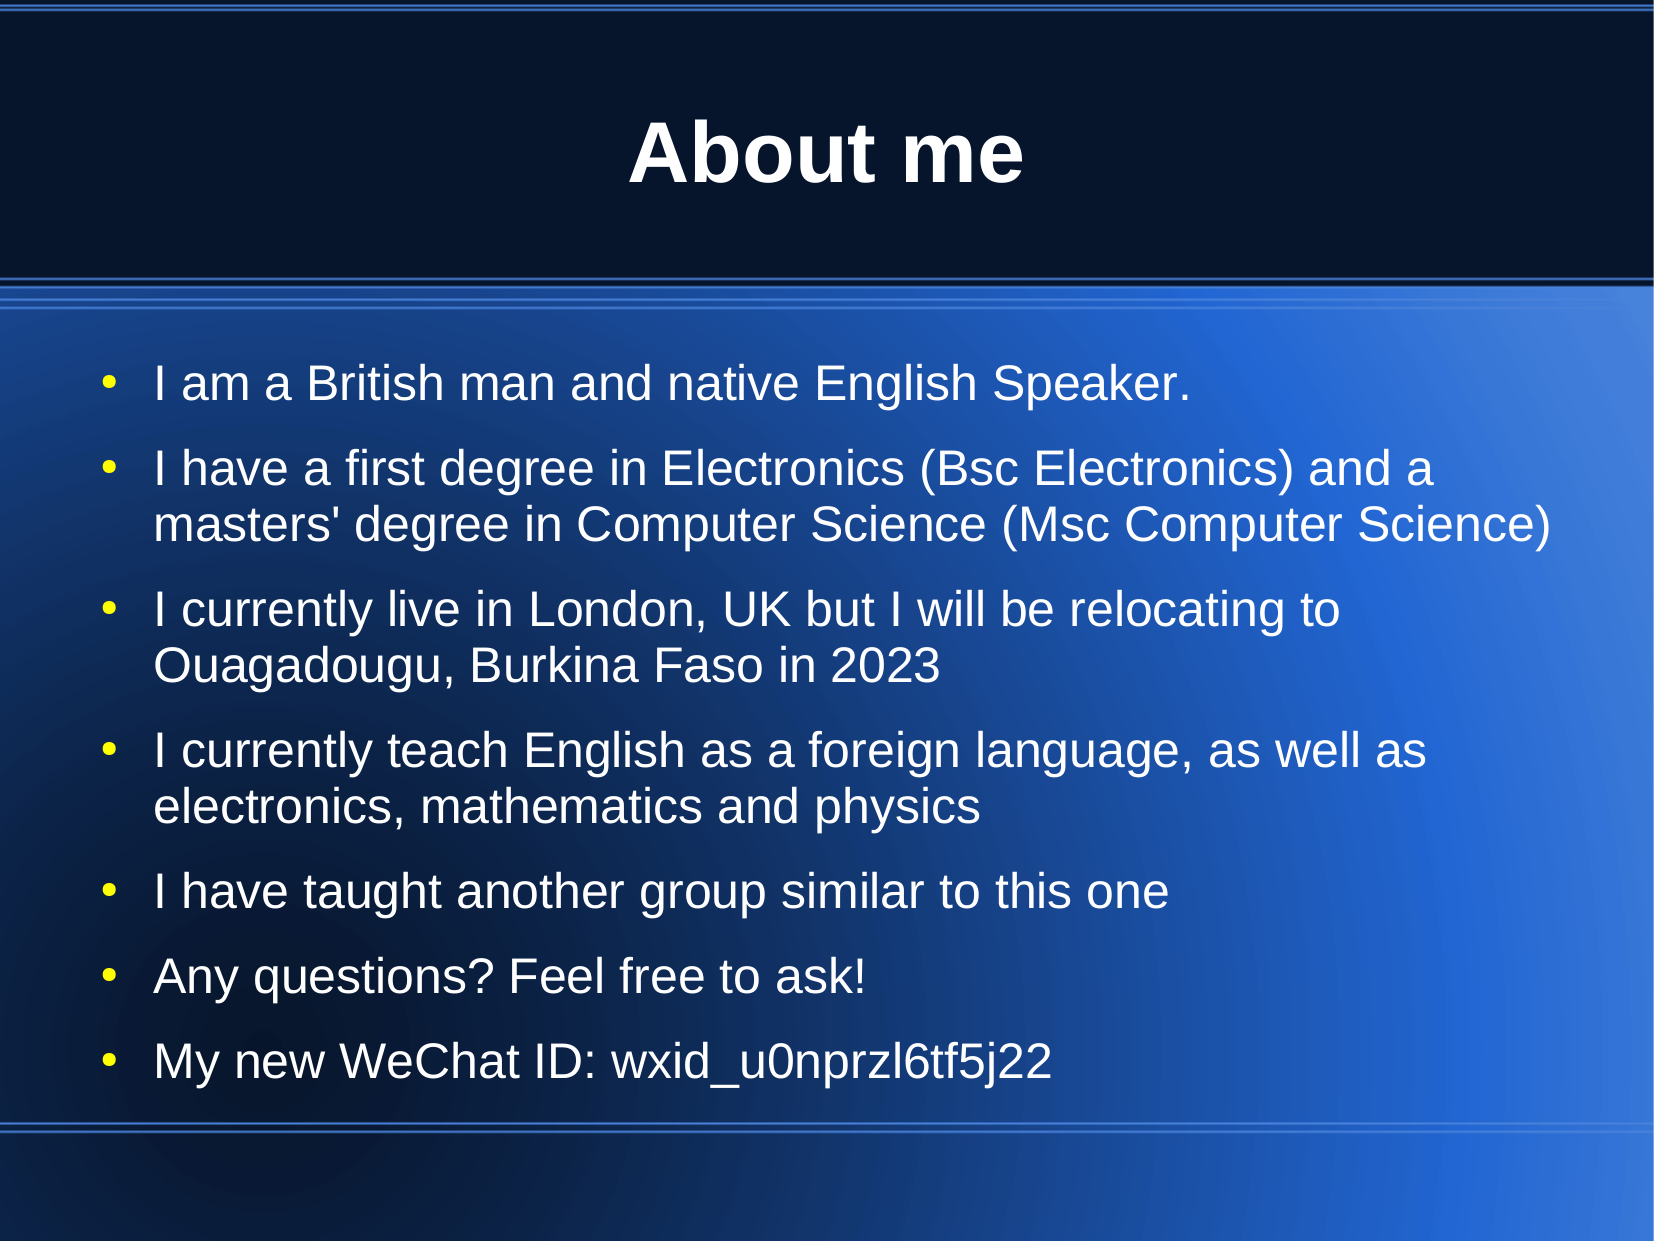

# About me
I am a British man and native English Speaker.
I have a first degree in Electronics (Bsc Electronics) and a masters' degree in Computer Science (Msc Computer Science)
I currently live in London, UK but I will be relocating to Ouagadougu, Burkina Faso in 2023
I currently teach English as a foreign language, as well as electronics, mathematics and physics
I have taught another group similar to this one
Any questions? Feel free to ask!
My new WeChat ID: wxid_u0nprzl6tf5j22